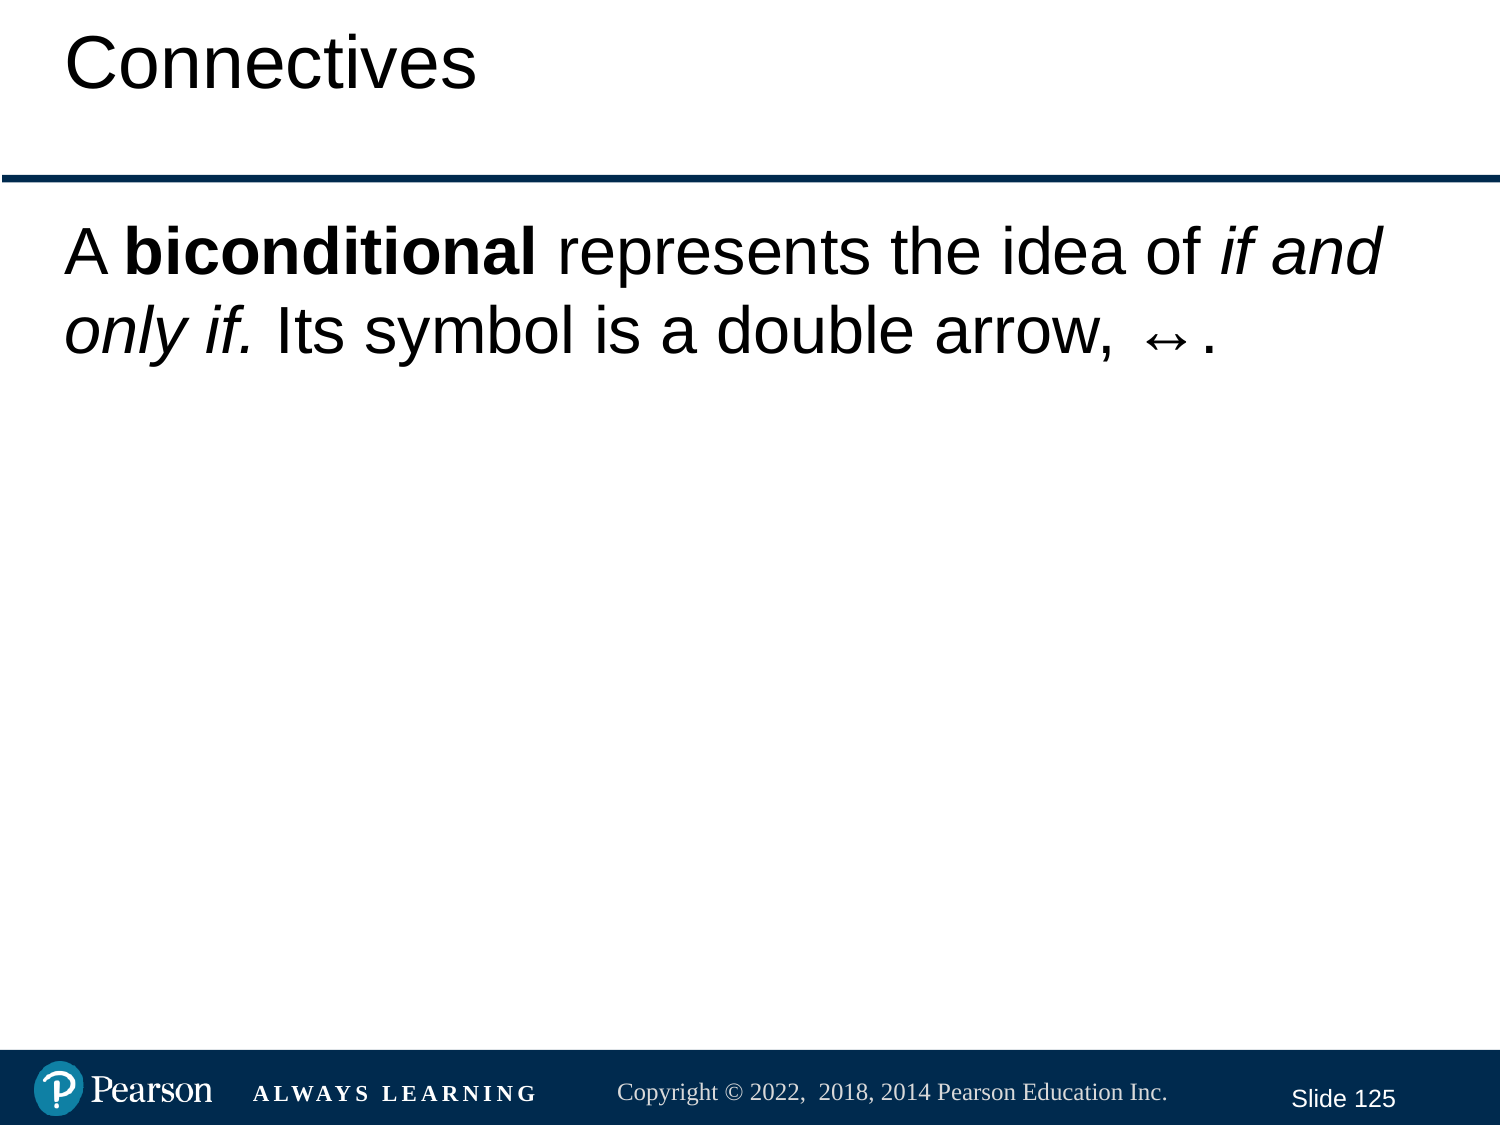

# Connectives
A biconditional represents the idea of if and only if. Its symbol is a double arrow, ↔.